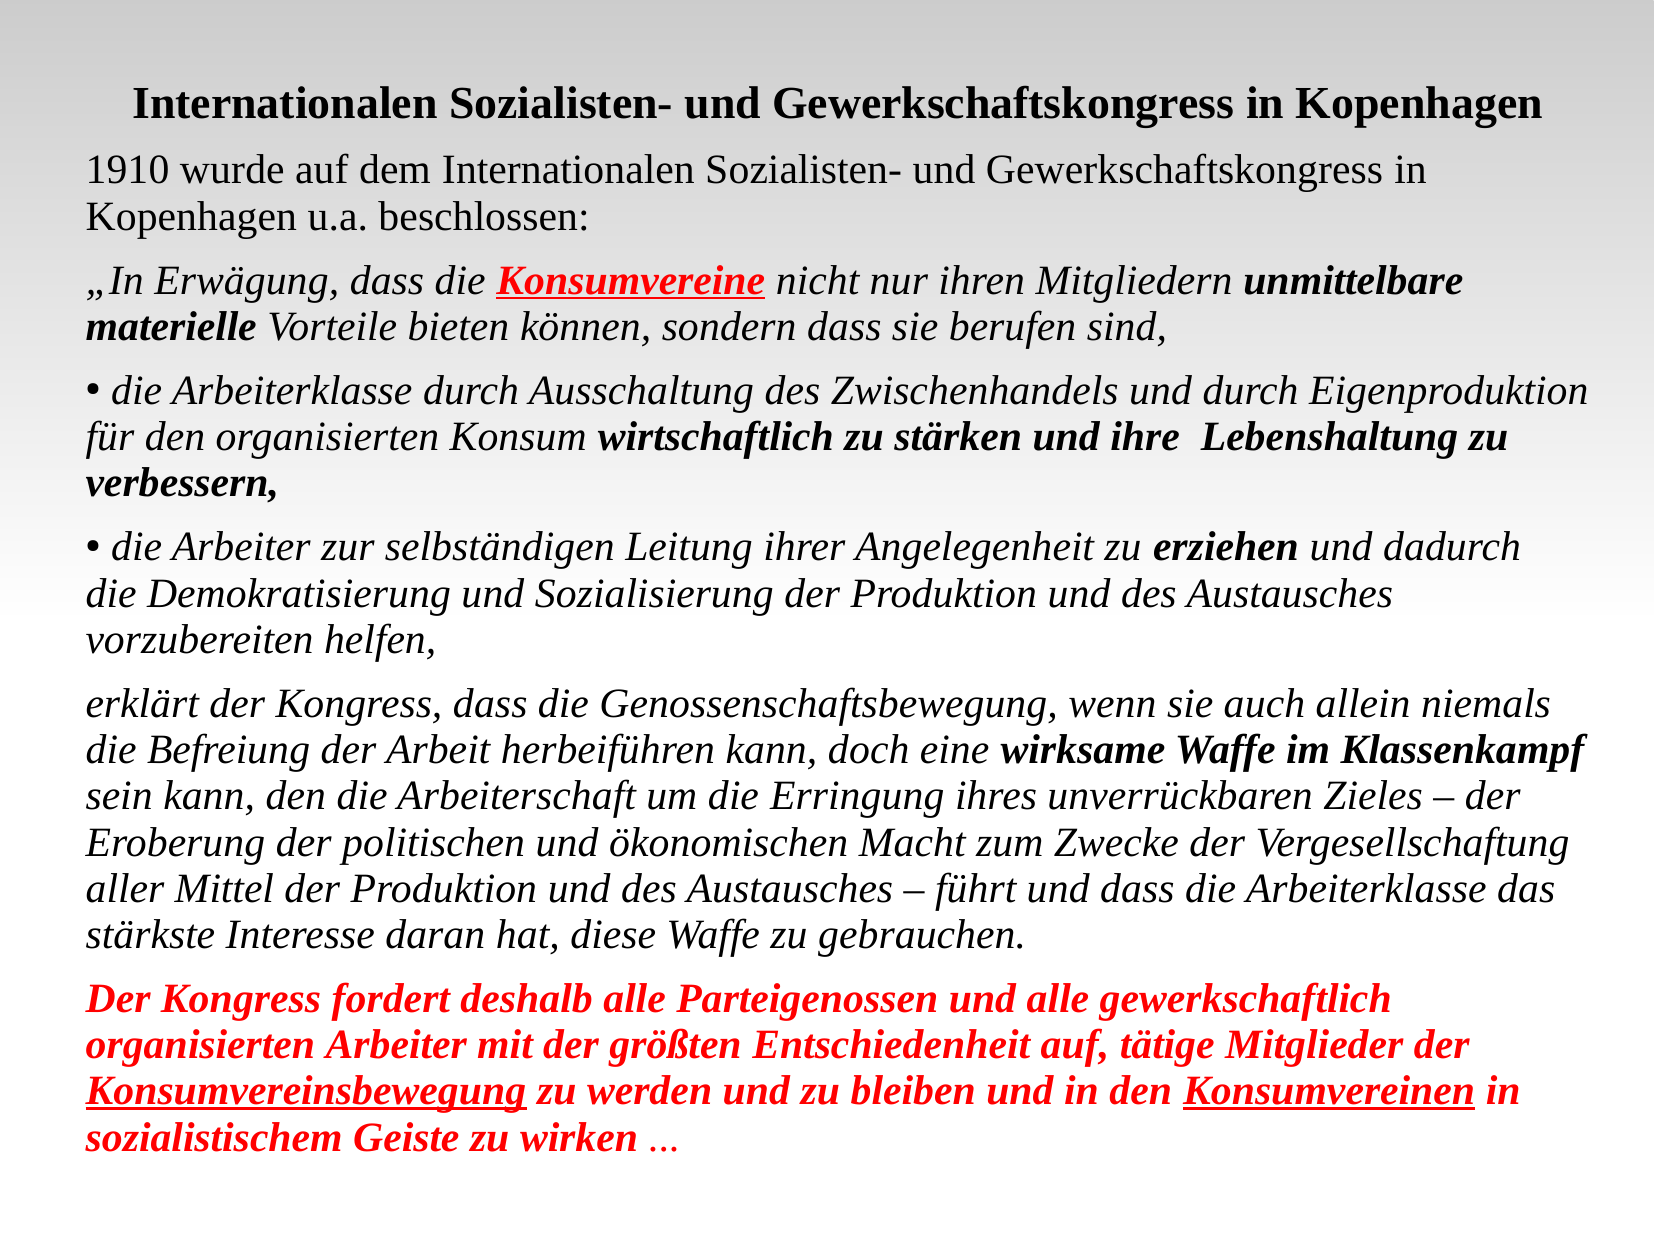

Internationalen Sozialisten- und Gewerkschaftskongress in Kopenhagen
1910 wurde auf dem Internationalen Sozialisten- und Gewerkschaftskongress in Kopenhagen u.a. beschlossen:
„In Erwägung, dass die Konsumvereine nicht nur ihren Mitgliedern unmittelbare materielle Vorteile bieten können, sondern dass sie berufen sind,
 die Arbeiterklasse durch Ausschaltung des Zwischenhandels und durch Eigenproduktion für den organisierten Konsum wirtschaftlich zu stärken und ihre Lebenshaltung zu verbessern,
 die Arbeiter zur selbständigen Leitung ihrer Angelegenheit zu erziehen und dadurch die Demokratisierung und Sozialisierung der Produktion und des Austausches vorzubereiten helfen,
erklärt der Kongress, dass die Genossenschaftsbewegung, wenn sie auch allein niemals die Befreiung der Arbeit herbeiführen kann, doch eine wirksame Waffe im Klassenkampf sein kann, den die Arbeiterschaft um die Erringung ihres unverrückbaren Zieles – der Eroberung der politischen und ökonomischen Macht zum Zwecke der Vergesellschaftung aller Mittel der Produktion und des Austausches – führt und dass die Arbeiterklasse das stärkste Interesse daran hat, diese Waffe zu gebrauchen.
Der Kongress fordert deshalb alle Parteigenossen und alle gewerkschaftlich organisierten Arbeiter mit der größten Entschiedenheit auf, tätige Mitglieder der Konsumvereinsbewegung zu werden und zu bleiben und in den Konsumvereinen in sozialistischem Geiste zu wirken ...